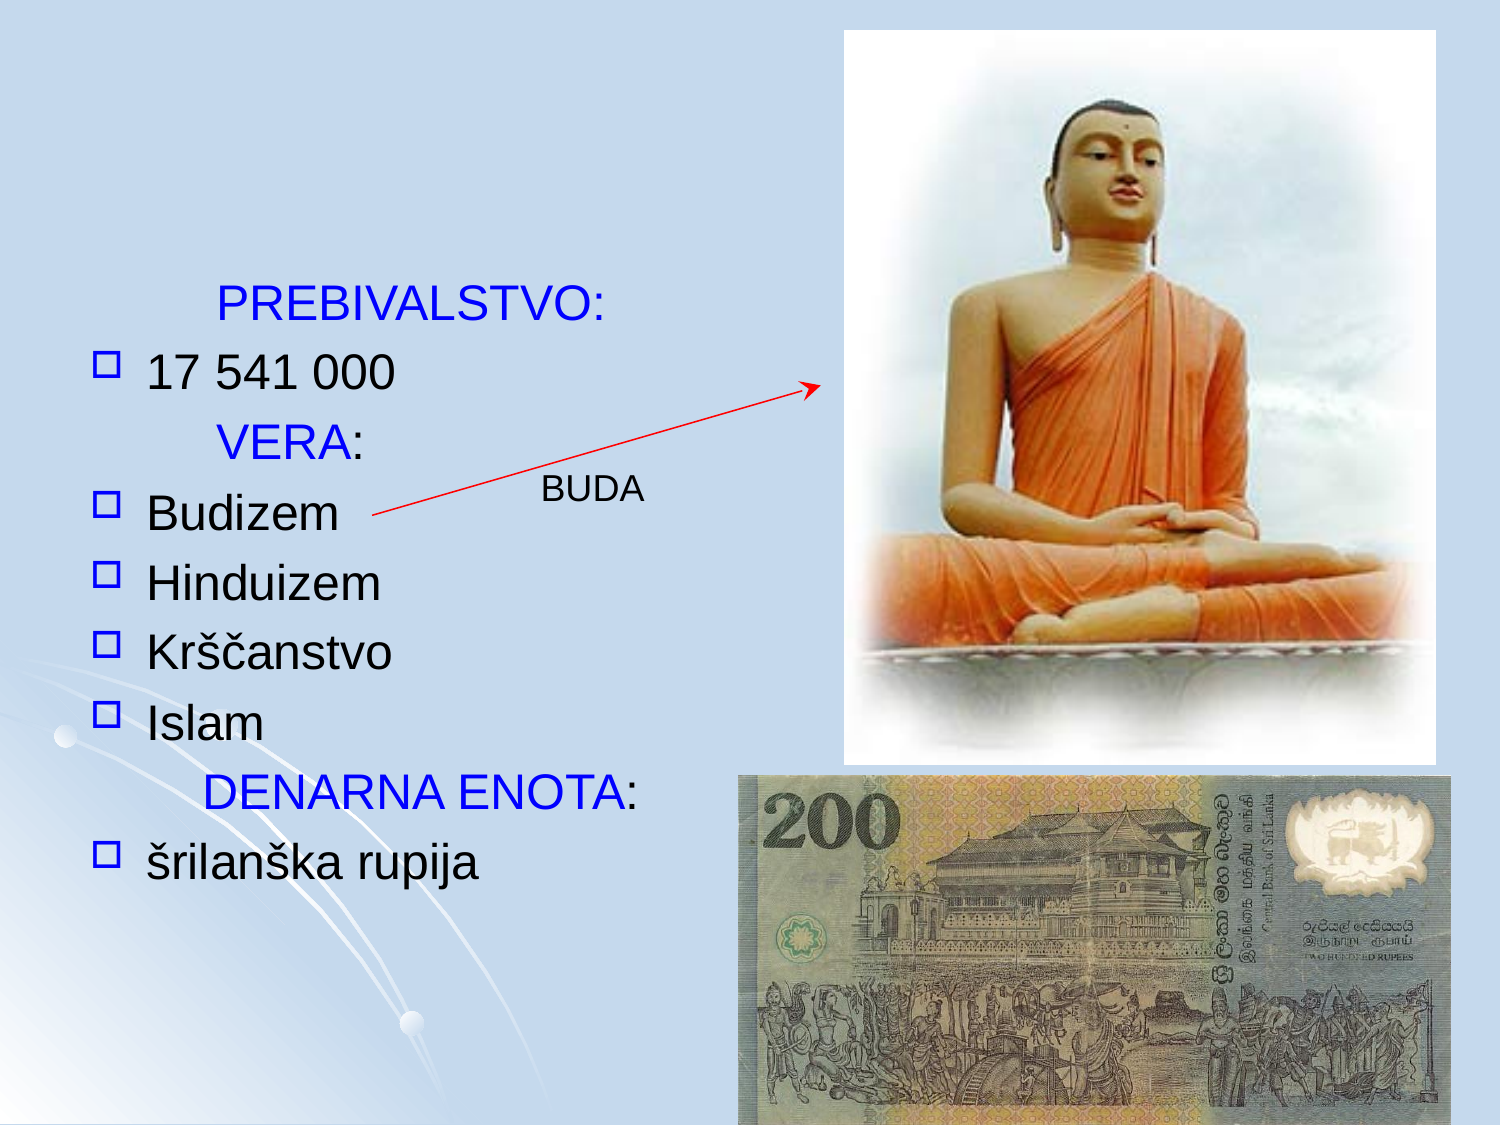

#
 PREBIVALSTVO:
17 541 000
 VERA:
Budizem
Hinduizem
Krščanstvo
Islam
 DENARNA ENOTA:
šrilanška rupija
BUDA